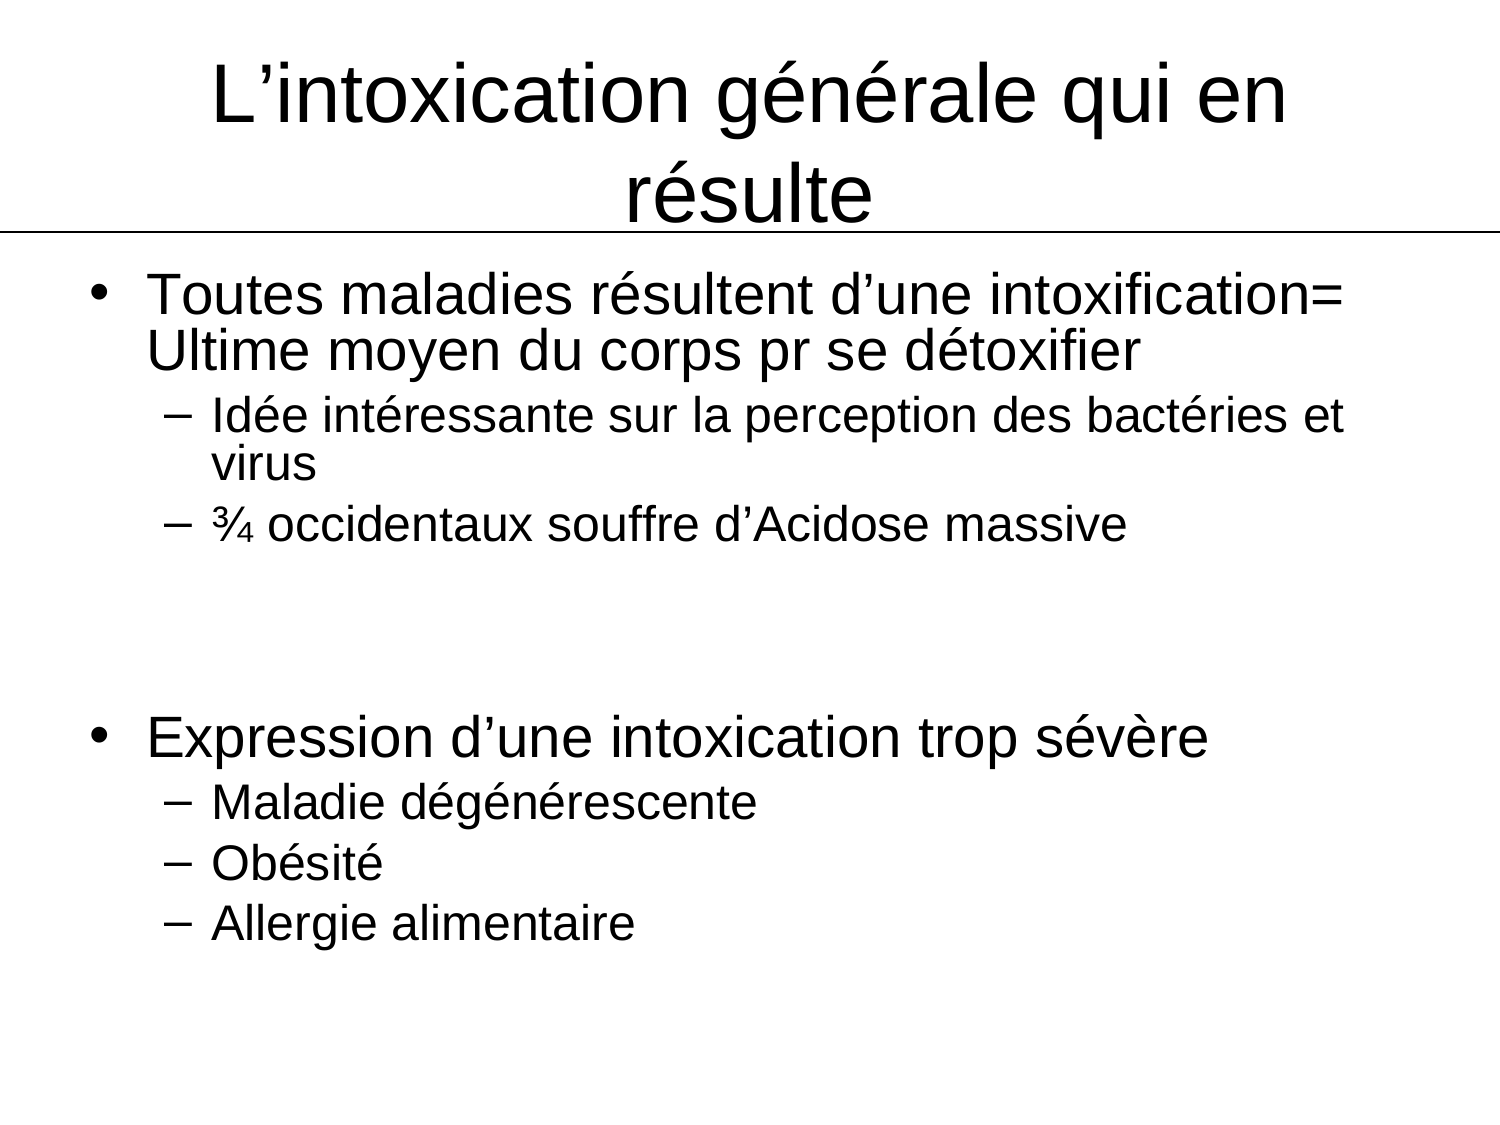

# L’intoxication générale qui en résulte
Toutes maladies résultent d’une intoxification= Ultime moyen du corps pr se détoxifier
Idée intéressante sur la perception des bactéries et virus
¾ occidentaux souffre d’Acidose massive
Expression d’une intoxication trop sévère
Maladie dégénérescente
Obésité
Allergie alimentaire